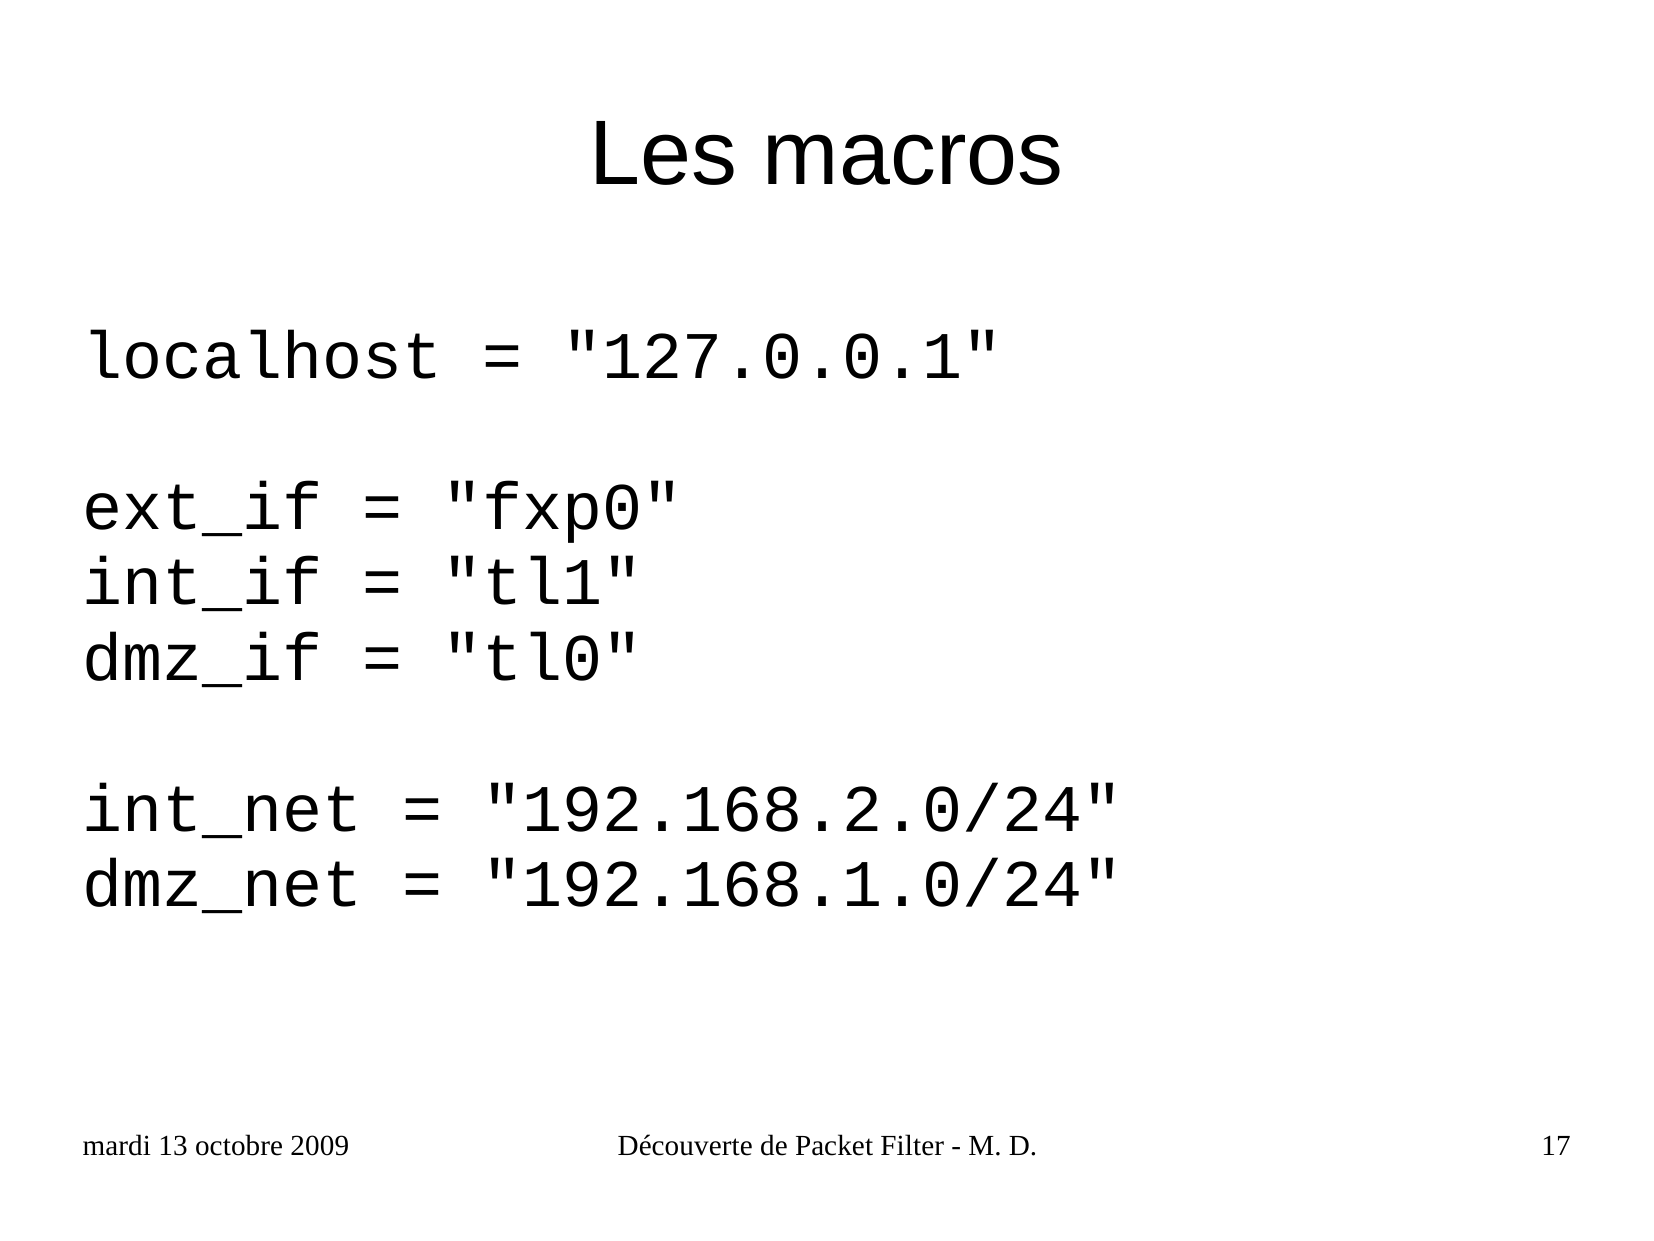

# Les macros
localhost = "127.0.0.1"
ext_if = "fxp0"
int_if = "tl1"
dmz_if = "tl0"
int_net = "192.168.2.0/24"
dmz_net = "192.168.1.0/24"
mardi 13 octobre 2009
Découverte de Packet Filter - M. D.
17